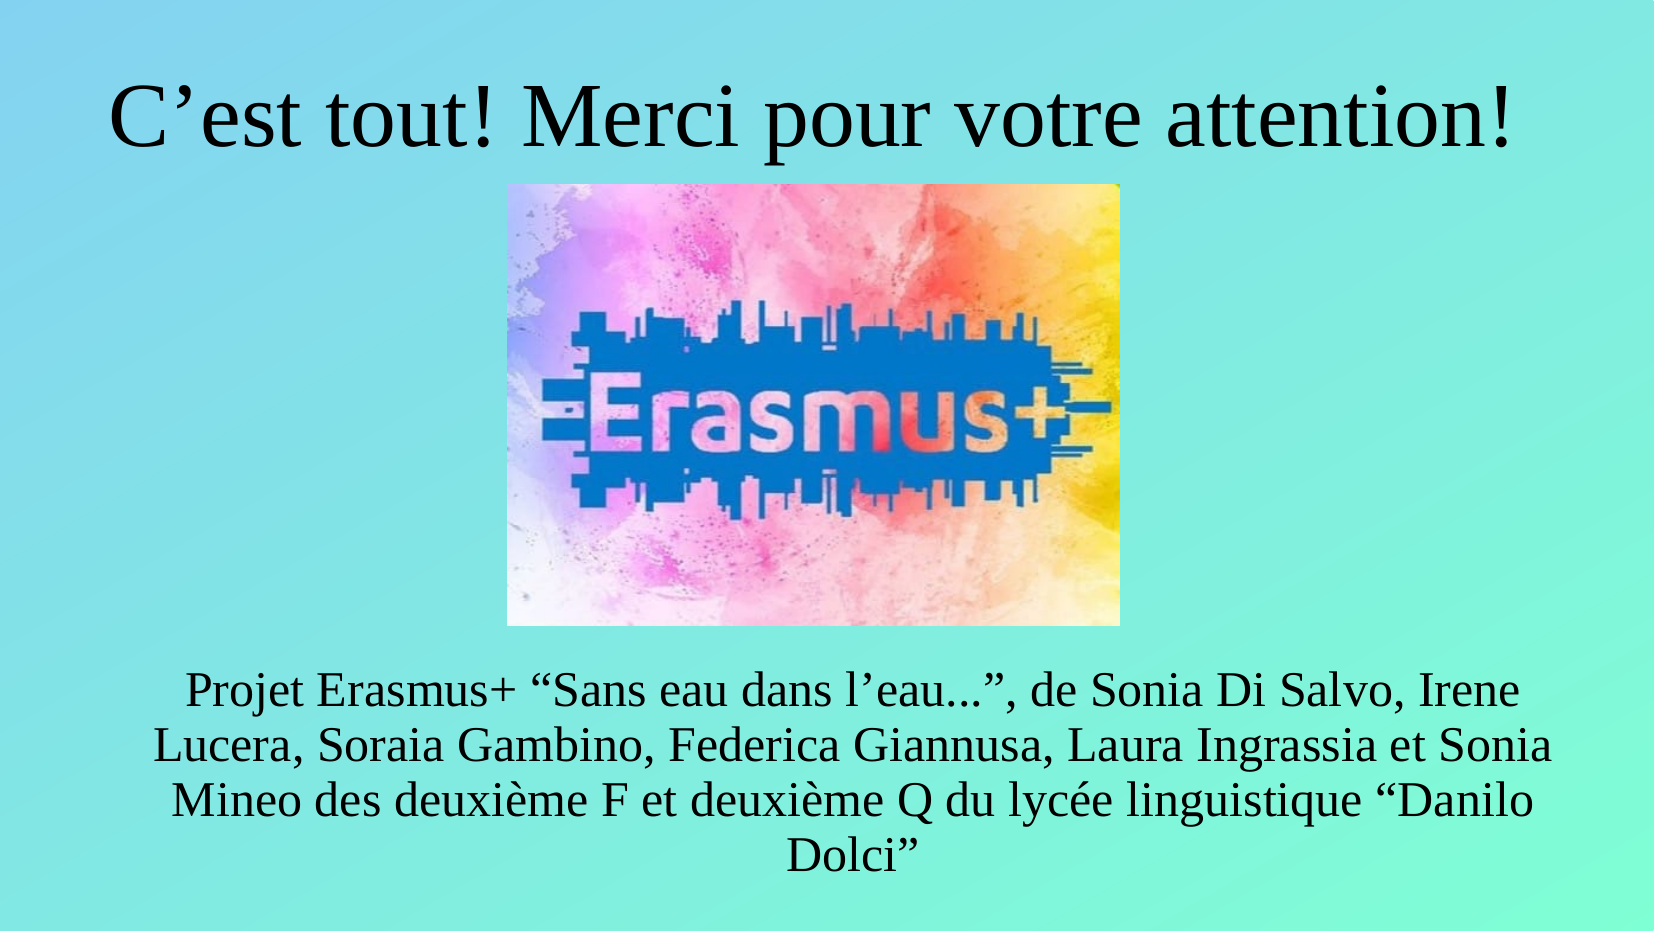

# C’est tout! Merci pour votre attention!
Projet Erasmus+ “Sans eau dans l’eau...”, de Sonia Di Salvo, Irene Lucera, Soraia Gambino, Federica Giannusa, Laura Ingrassia et Sonia Mineo des deuxième F et deuxième Q du lycée linguistique “Danilo Dolci”